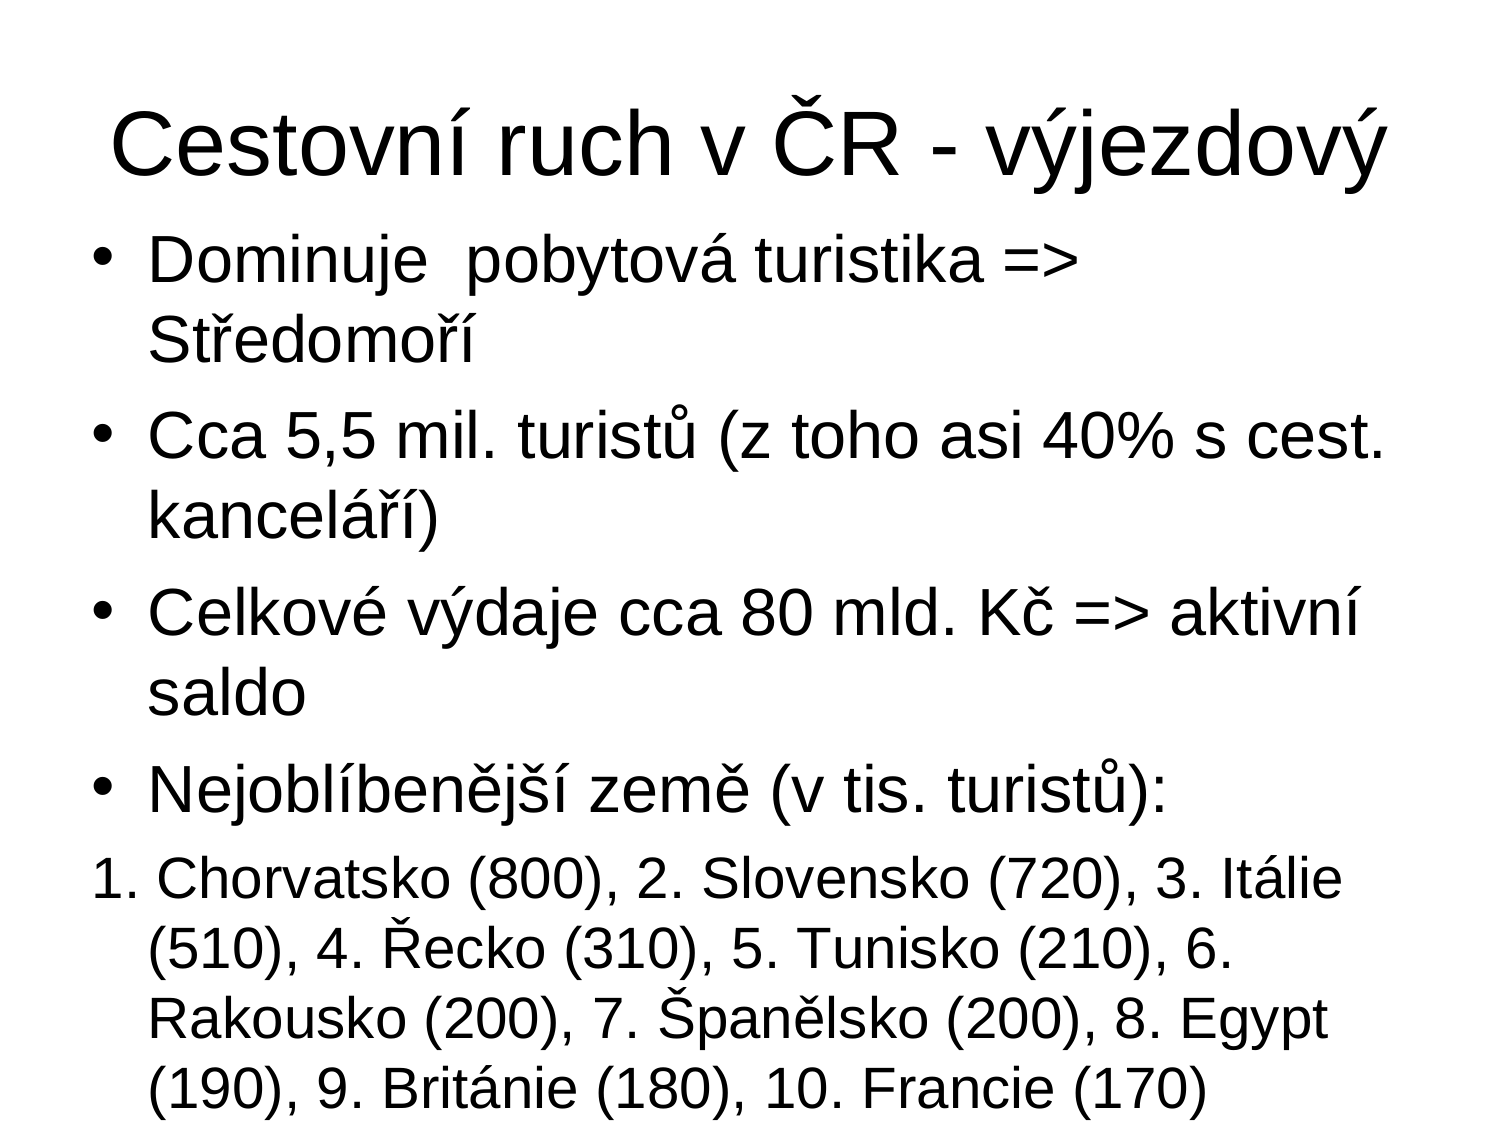

# Cestovní ruch v ČR - výjezdový
Dominuje pobytová turistika => Středomoří
Cca 5,5 mil. turistů (z toho asi 40% s cest. kanceláří)
Celkové výdaje cca 80 mld. Kč => aktivní saldo
Nejoblíbenější země (v tis. turistů):
1. Chorvatsko (800), 2. Slovensko (720), 3. Itálie (510), 4. Řecko (310), 5. Tunisko (210), 6. Rakousko (200), 7. Španělsko (200), 8. Egypt (190), 9. Británie (180), 10. Francie (170)